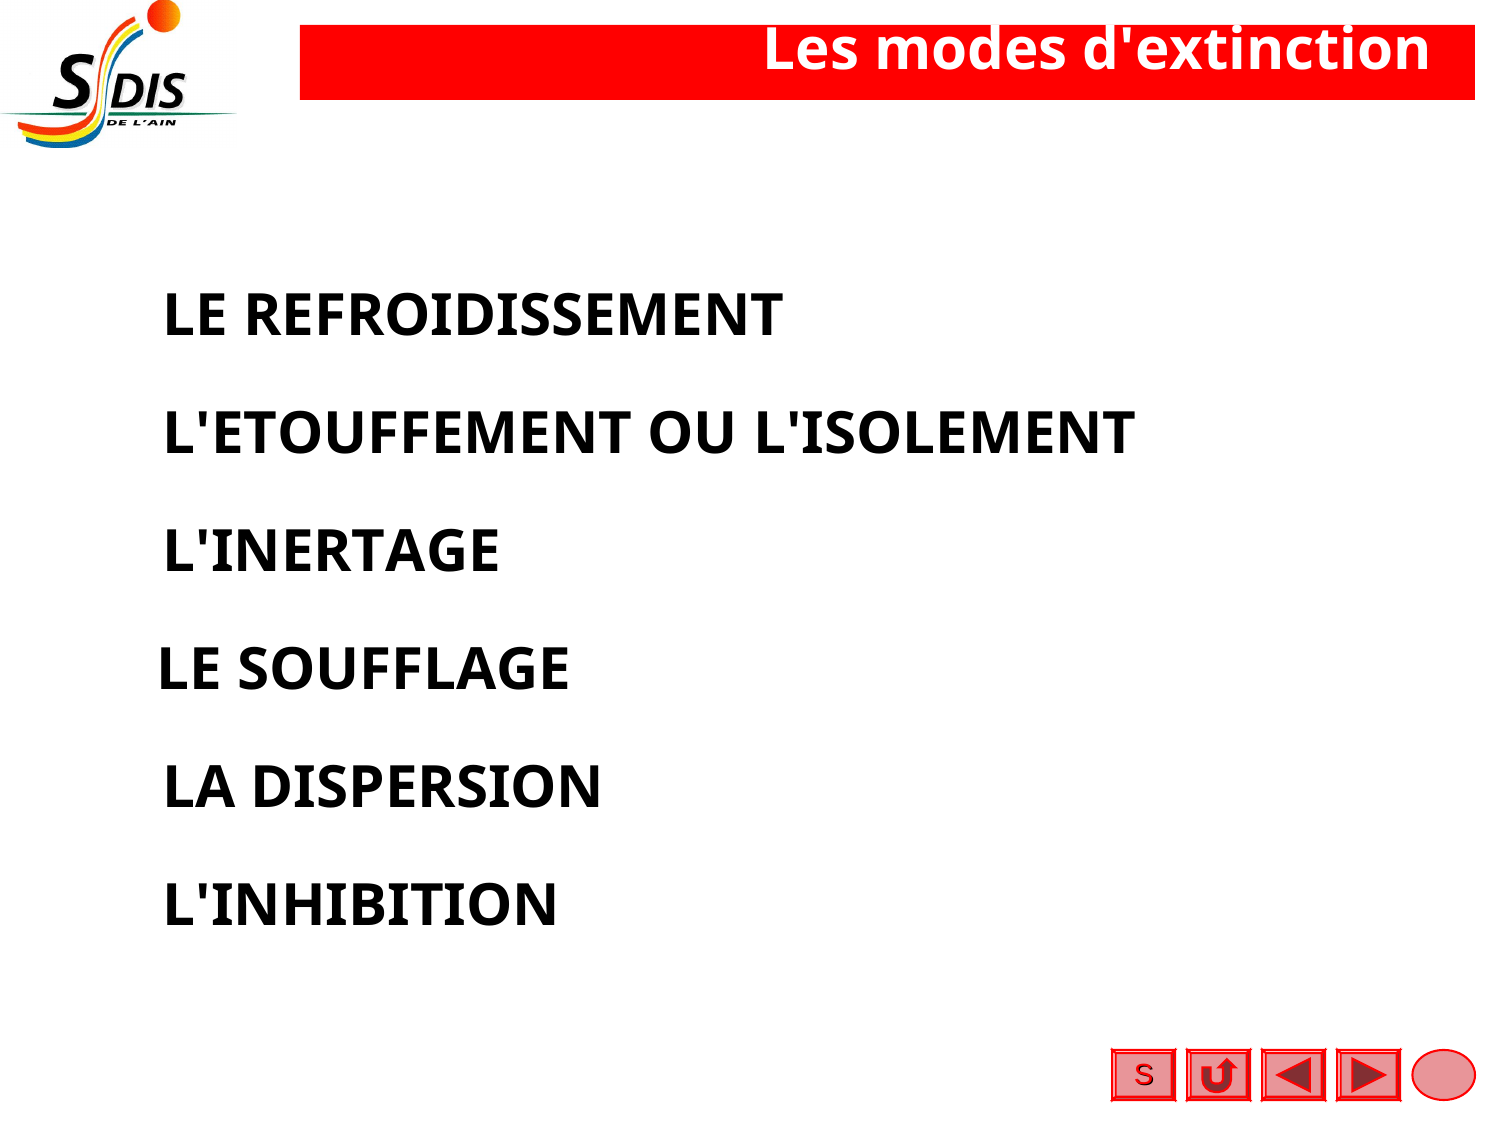

Les modes d'extinction
agents extincteur
LE REFROIDISSEMENT
L'ETOUFFEMENT OU L'ISOLEMENT
L'INERTAGE
LE SOUFFLAGE
LA DISPERSION
L'INHIBITION